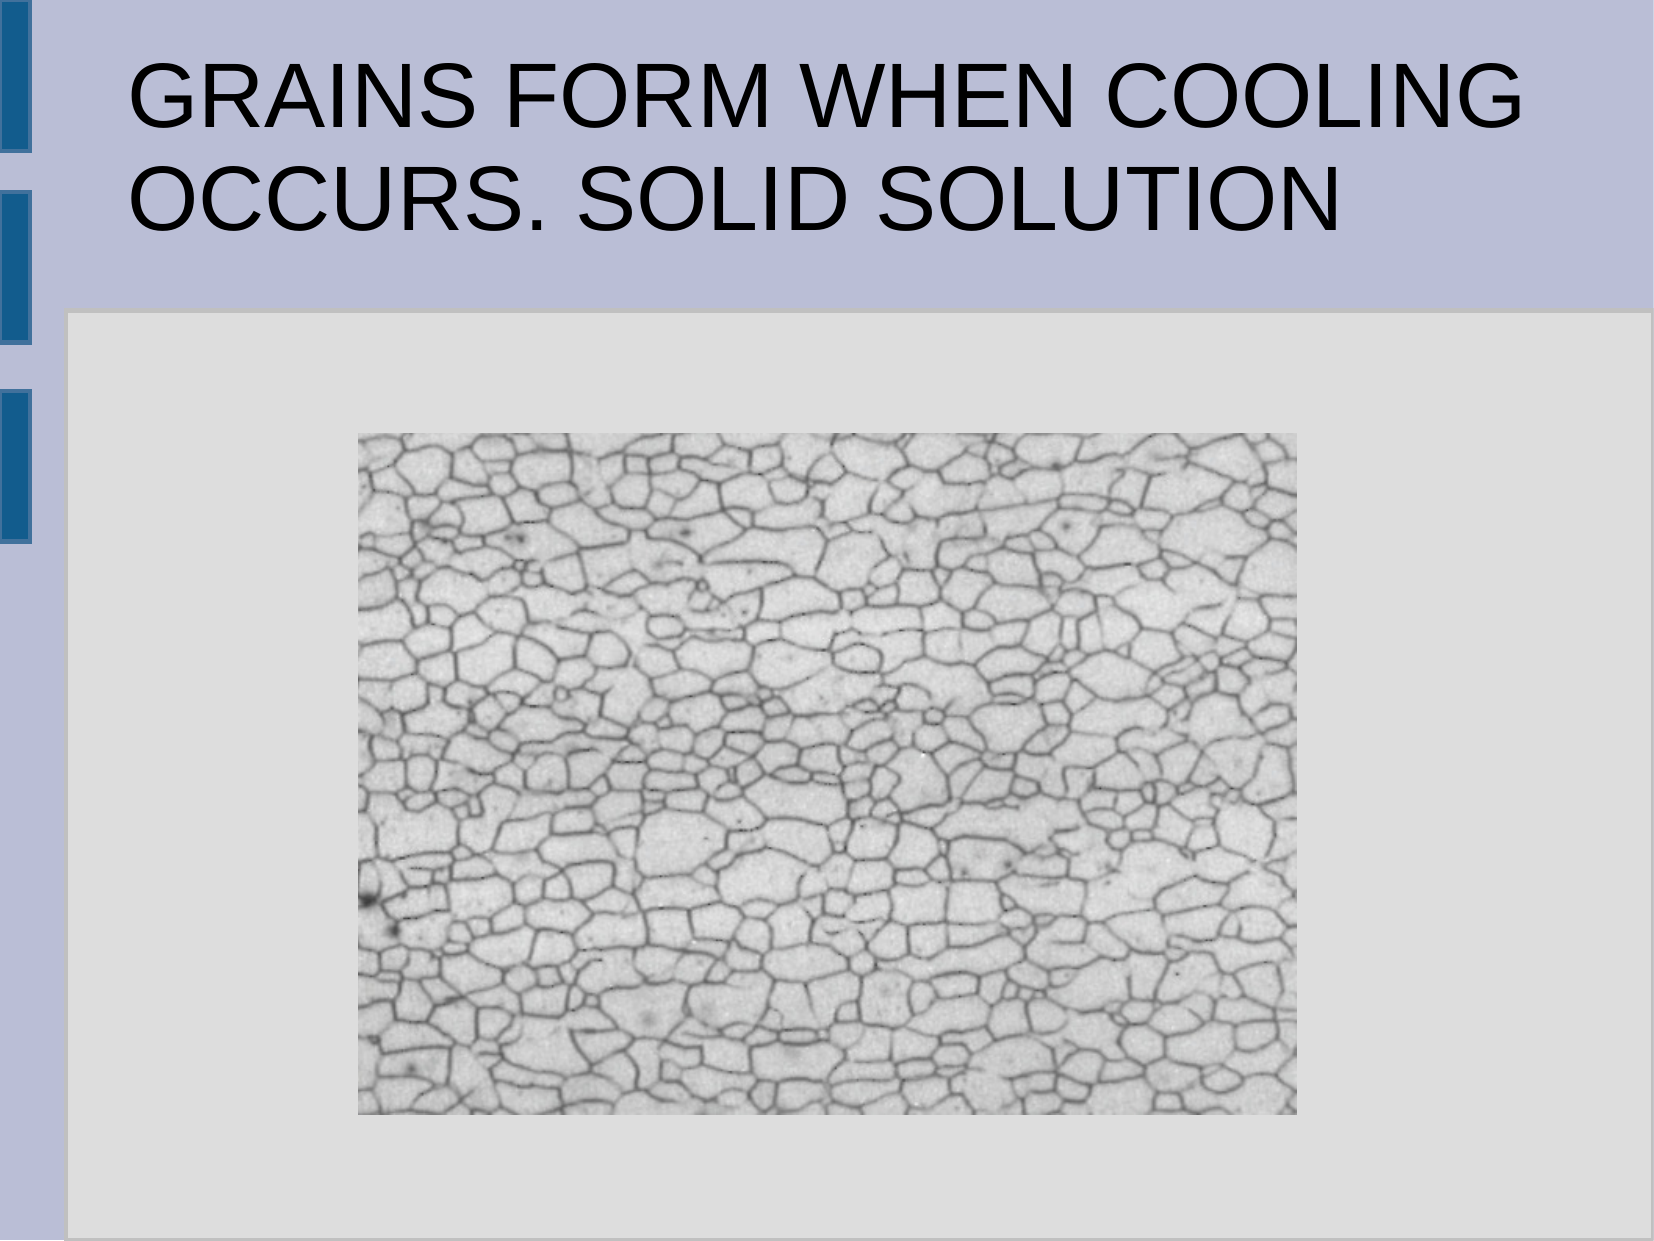

GRAINS FORM WHEN COOLING OCCURS. SOLID SOLUTION